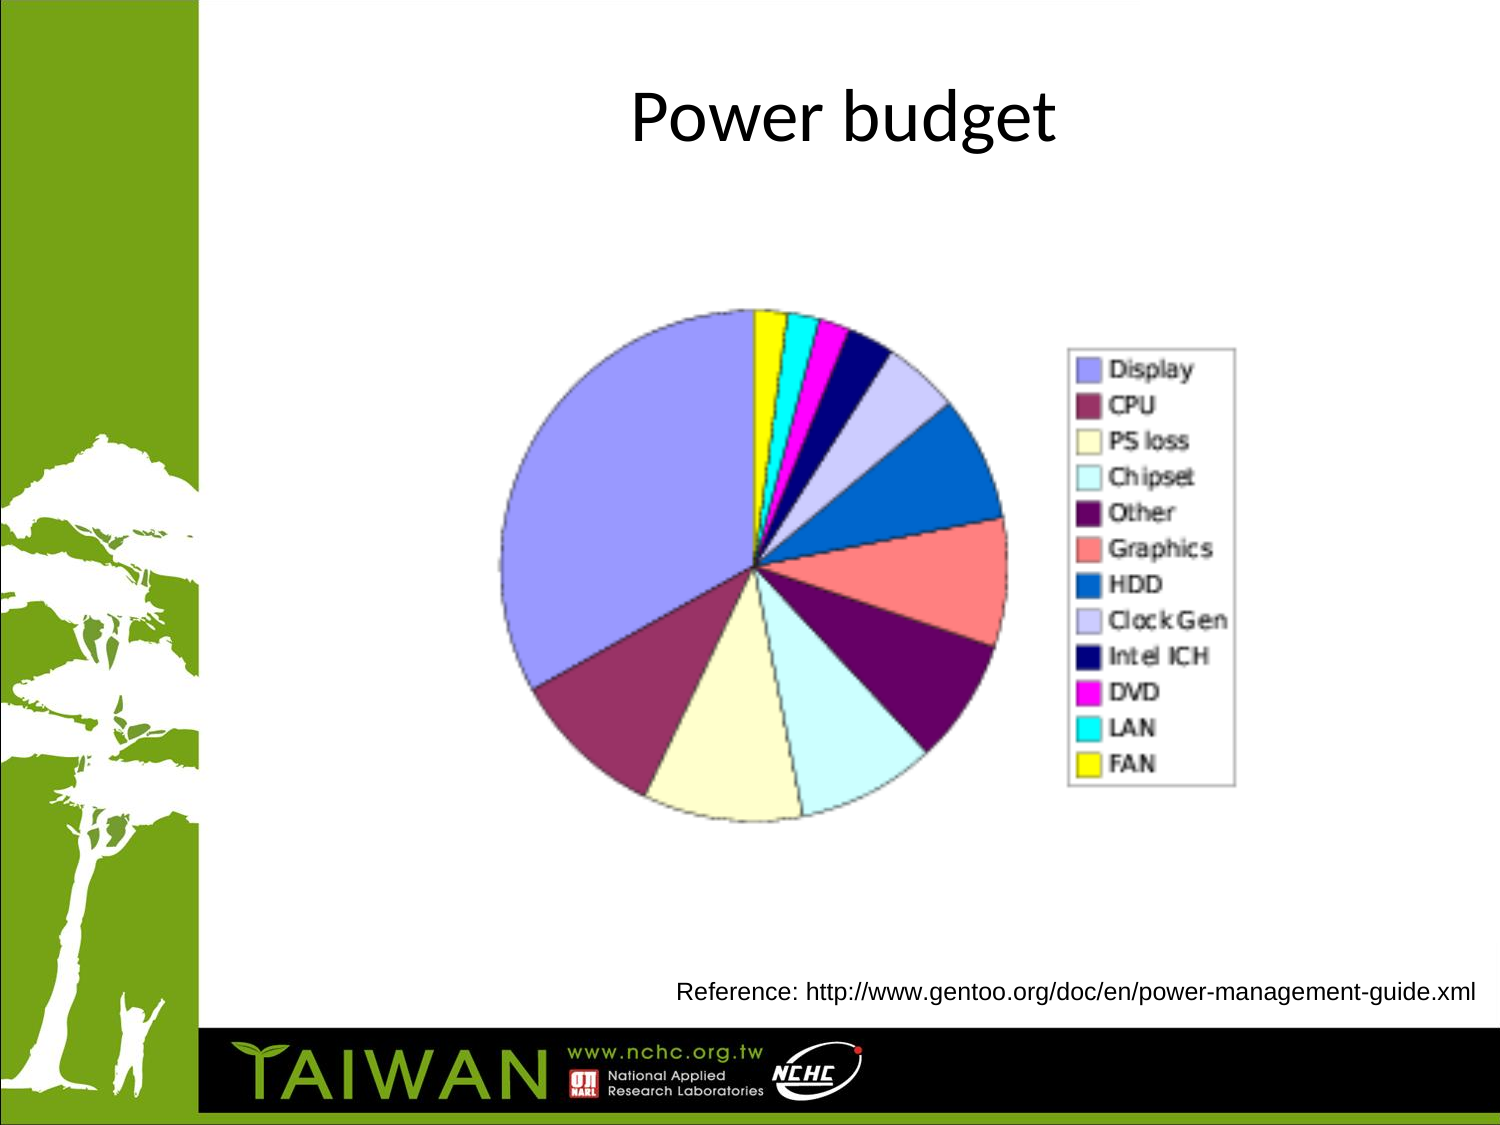

# Power budget
| Reference: http://www.gentoo.org/doc/en/power-management-guide.xml |
| --- |